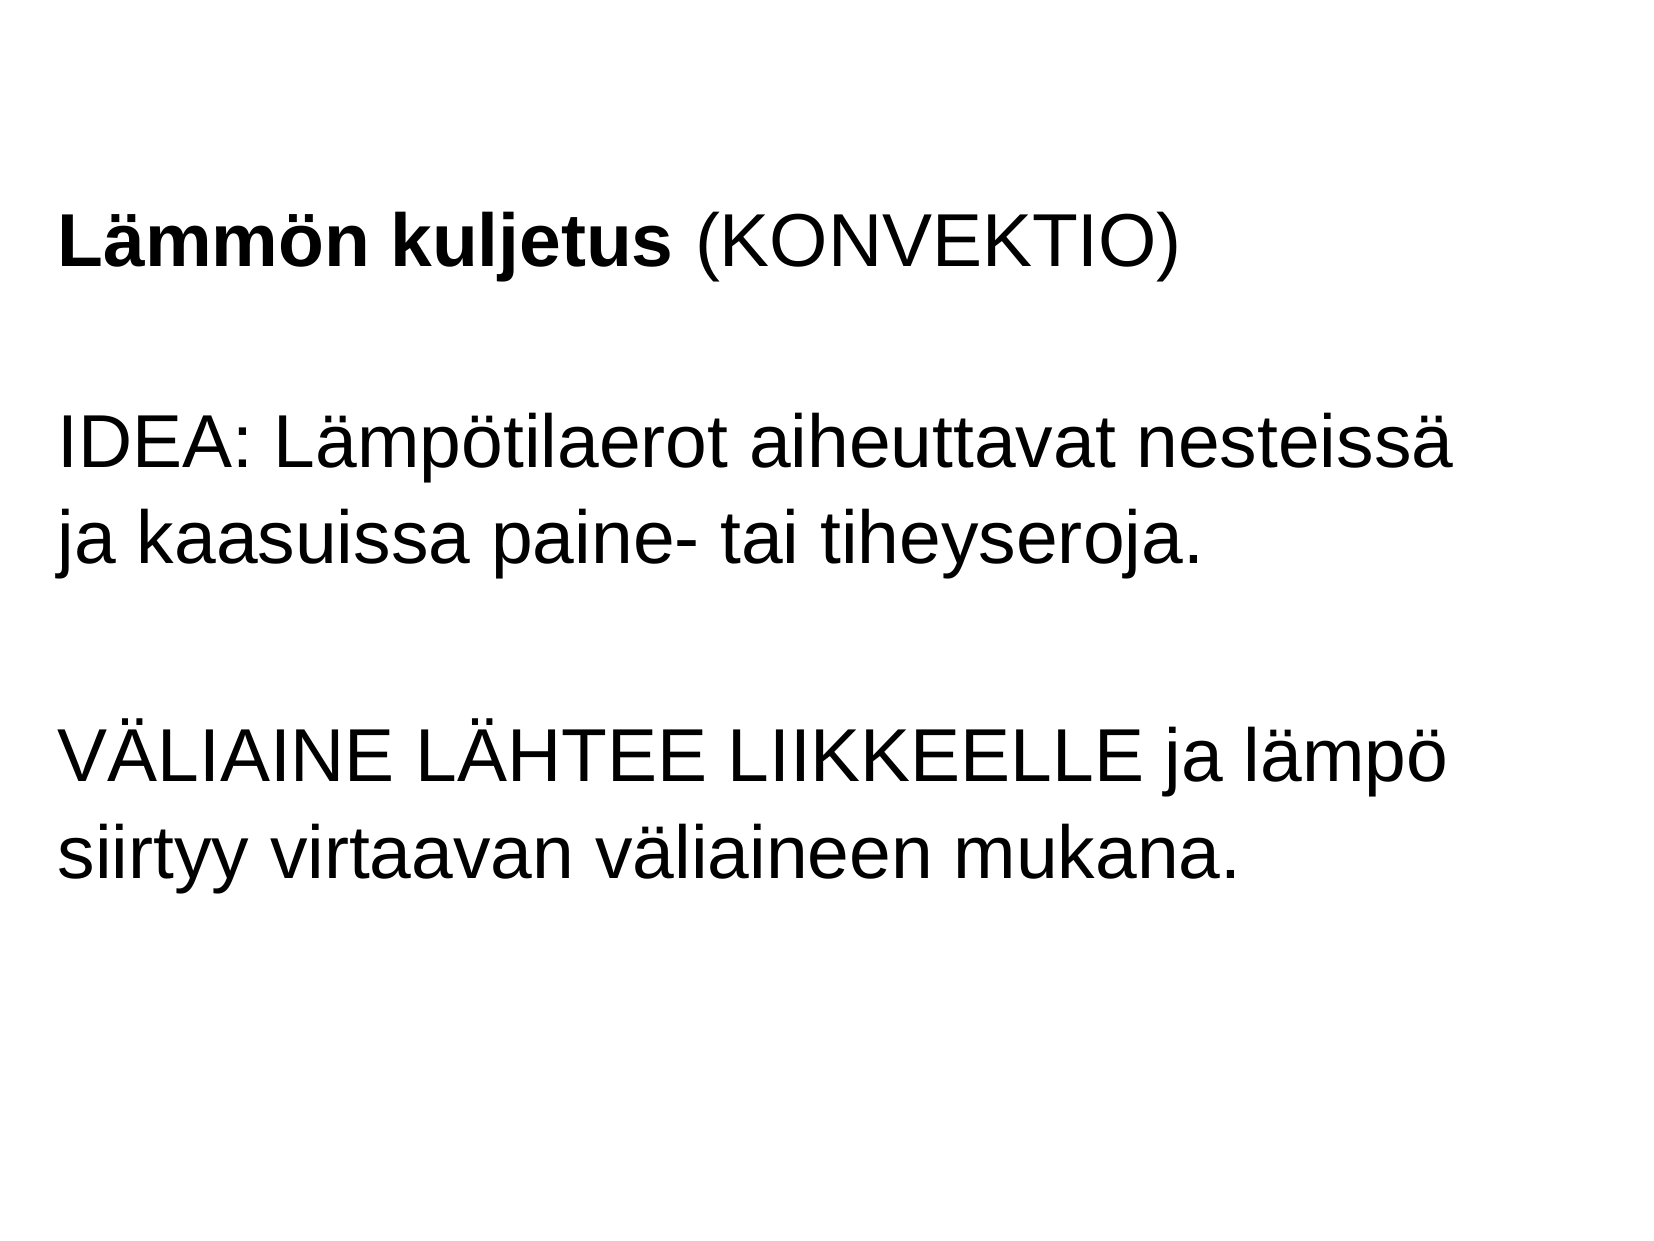

Lämmön kuljetus (KONVEKTIO)
IDEA: Lämpötilaerot aiheuttavat nesteissä ja kaasuissa paine- tai tiheyseroja.
VÄLIAINE LÄHTEE LIIKKEELLE ja lämpö siirtyy virtaavan väliaineen mukana.